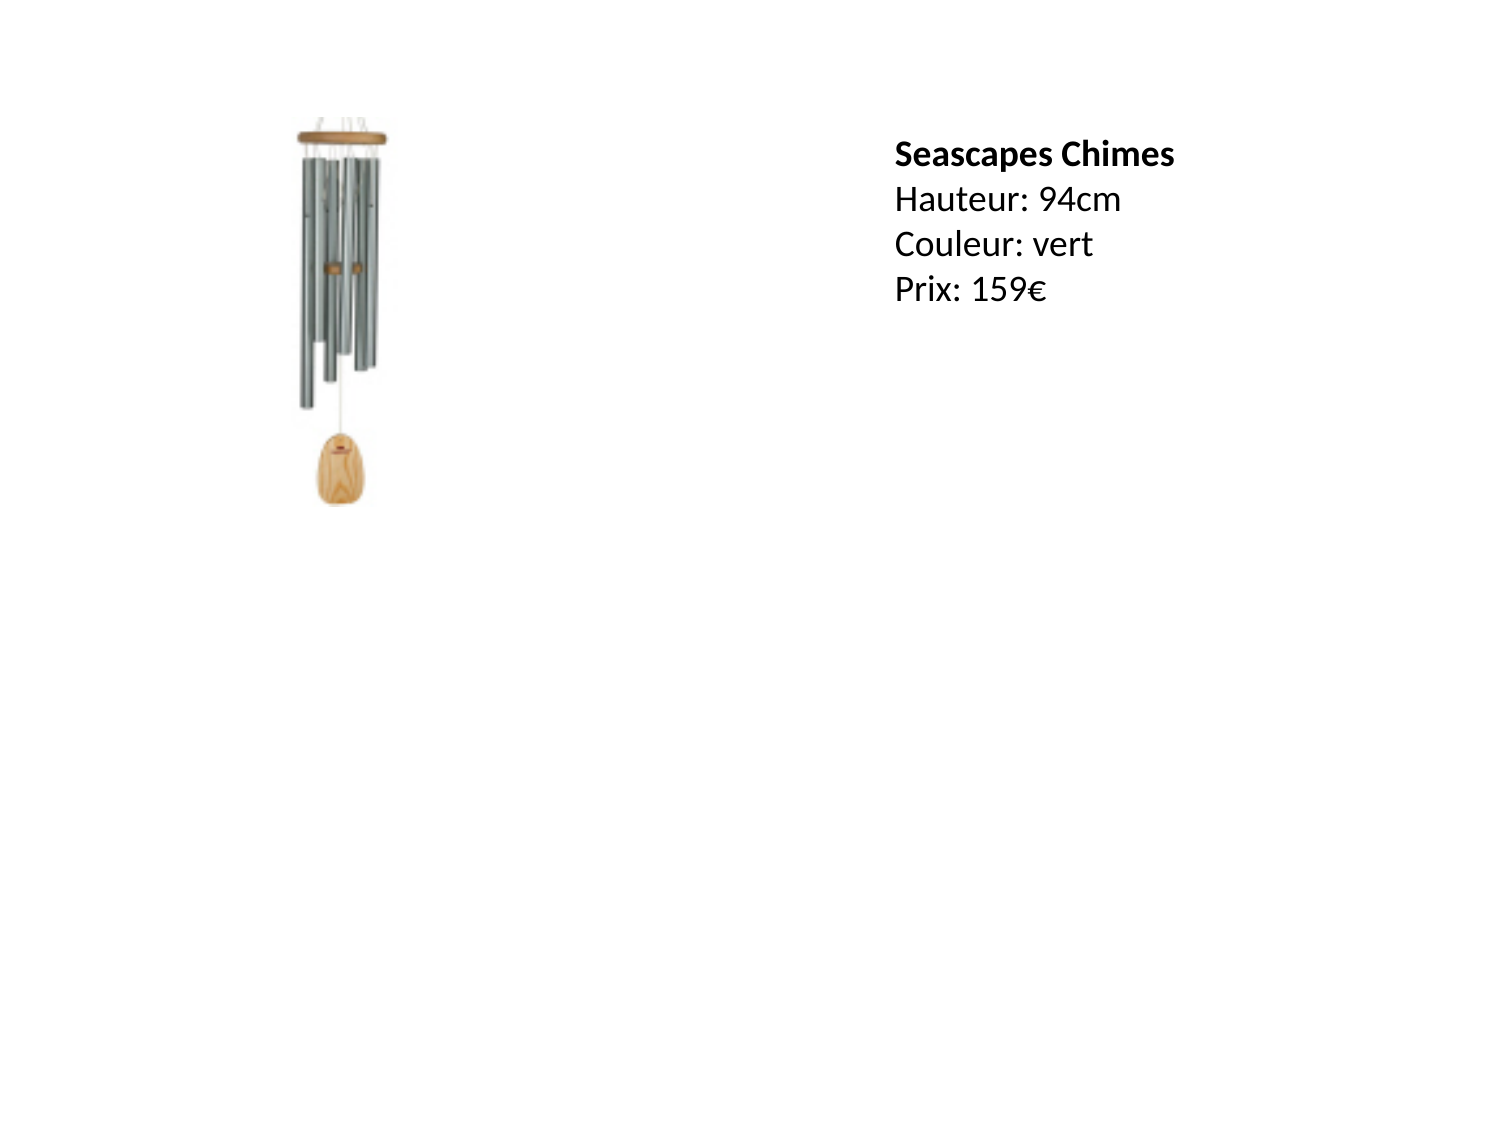

Seascapes Chimes
Hauteur: 94cm
Couleur: vert
Prix: 159€